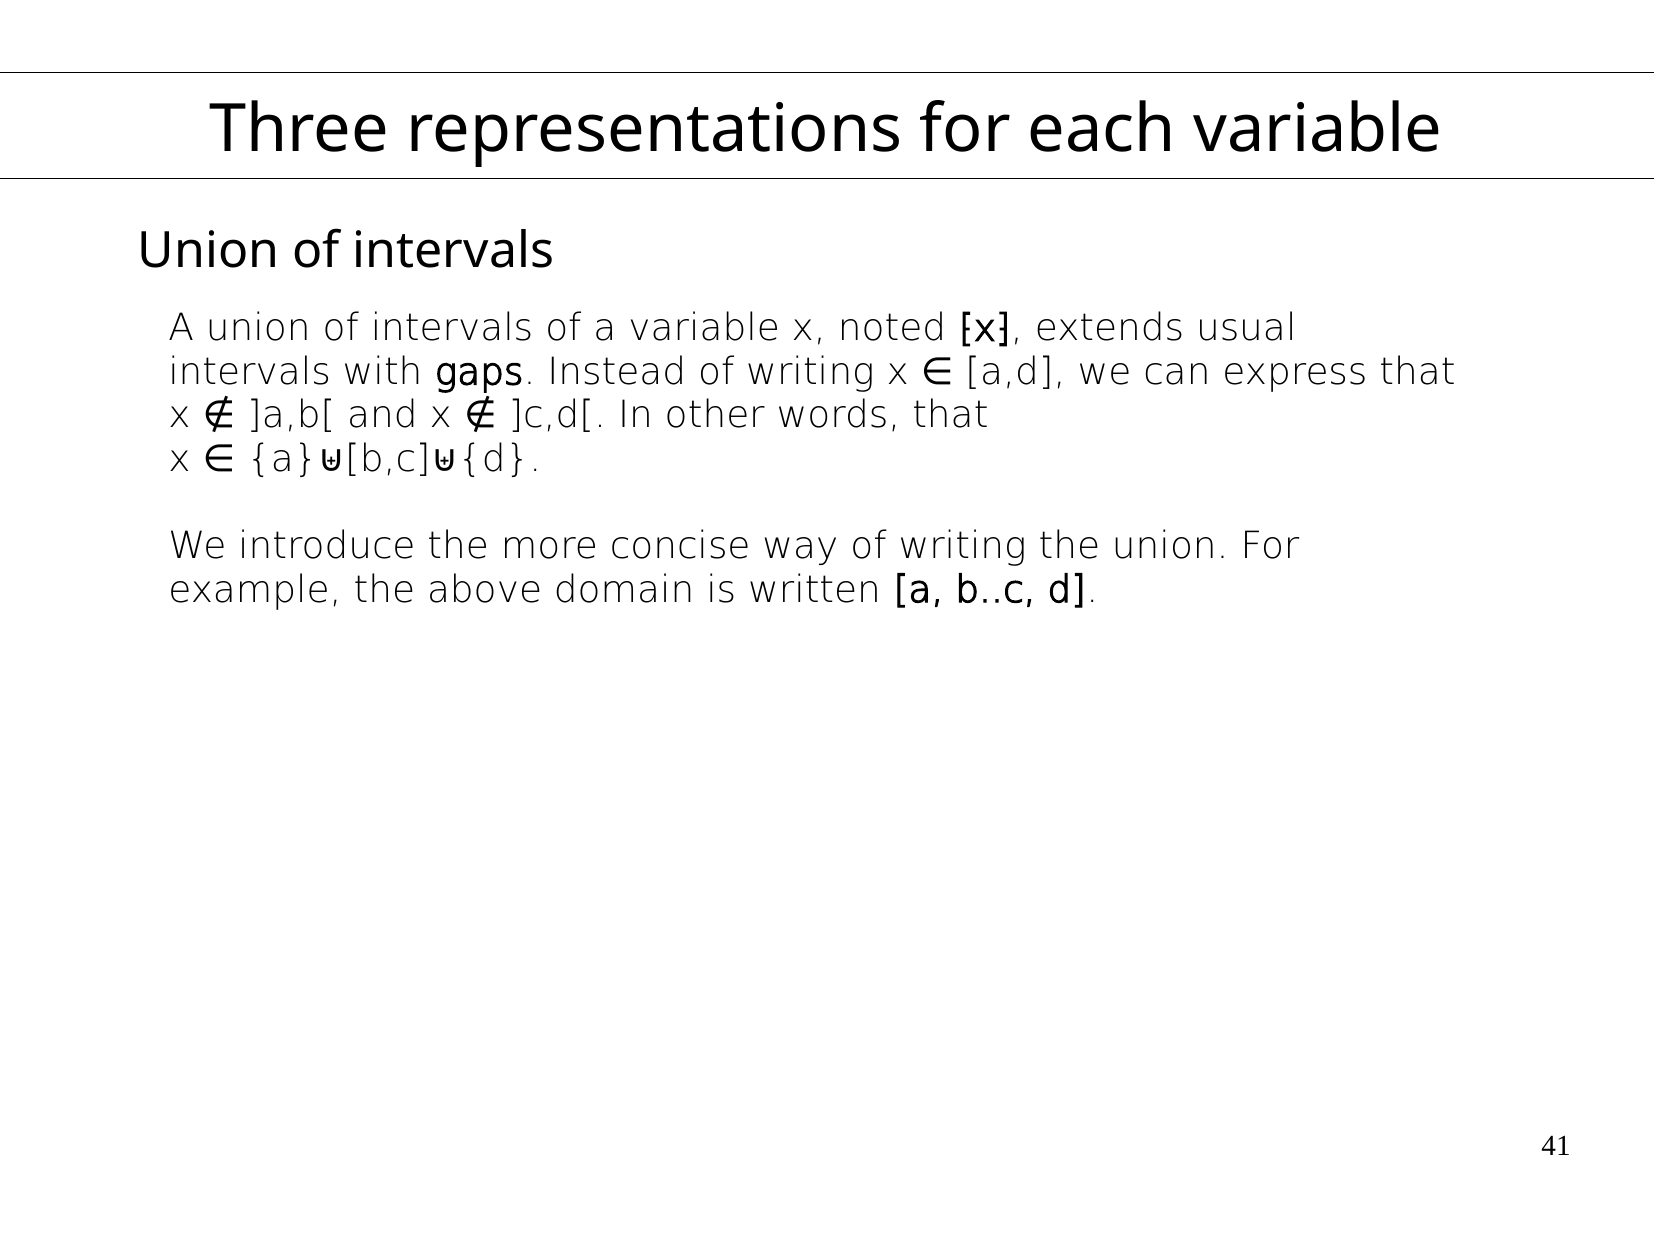

Three representations for each variable
s
Union of intervals
A union of intervals of a variable x, noted ⁅x⁆, extends usual intervals with gaps. Instead of writing x ∈ [a,d], we can express that x ∉ ]a,b[ and x ∉ ]c,d[. In other words, that
x ∈ {a}⊎[b,c]⊎{d}.
We introduce the more concise way of writing the union. For example, the above domain is written [a, b..c, d].
41